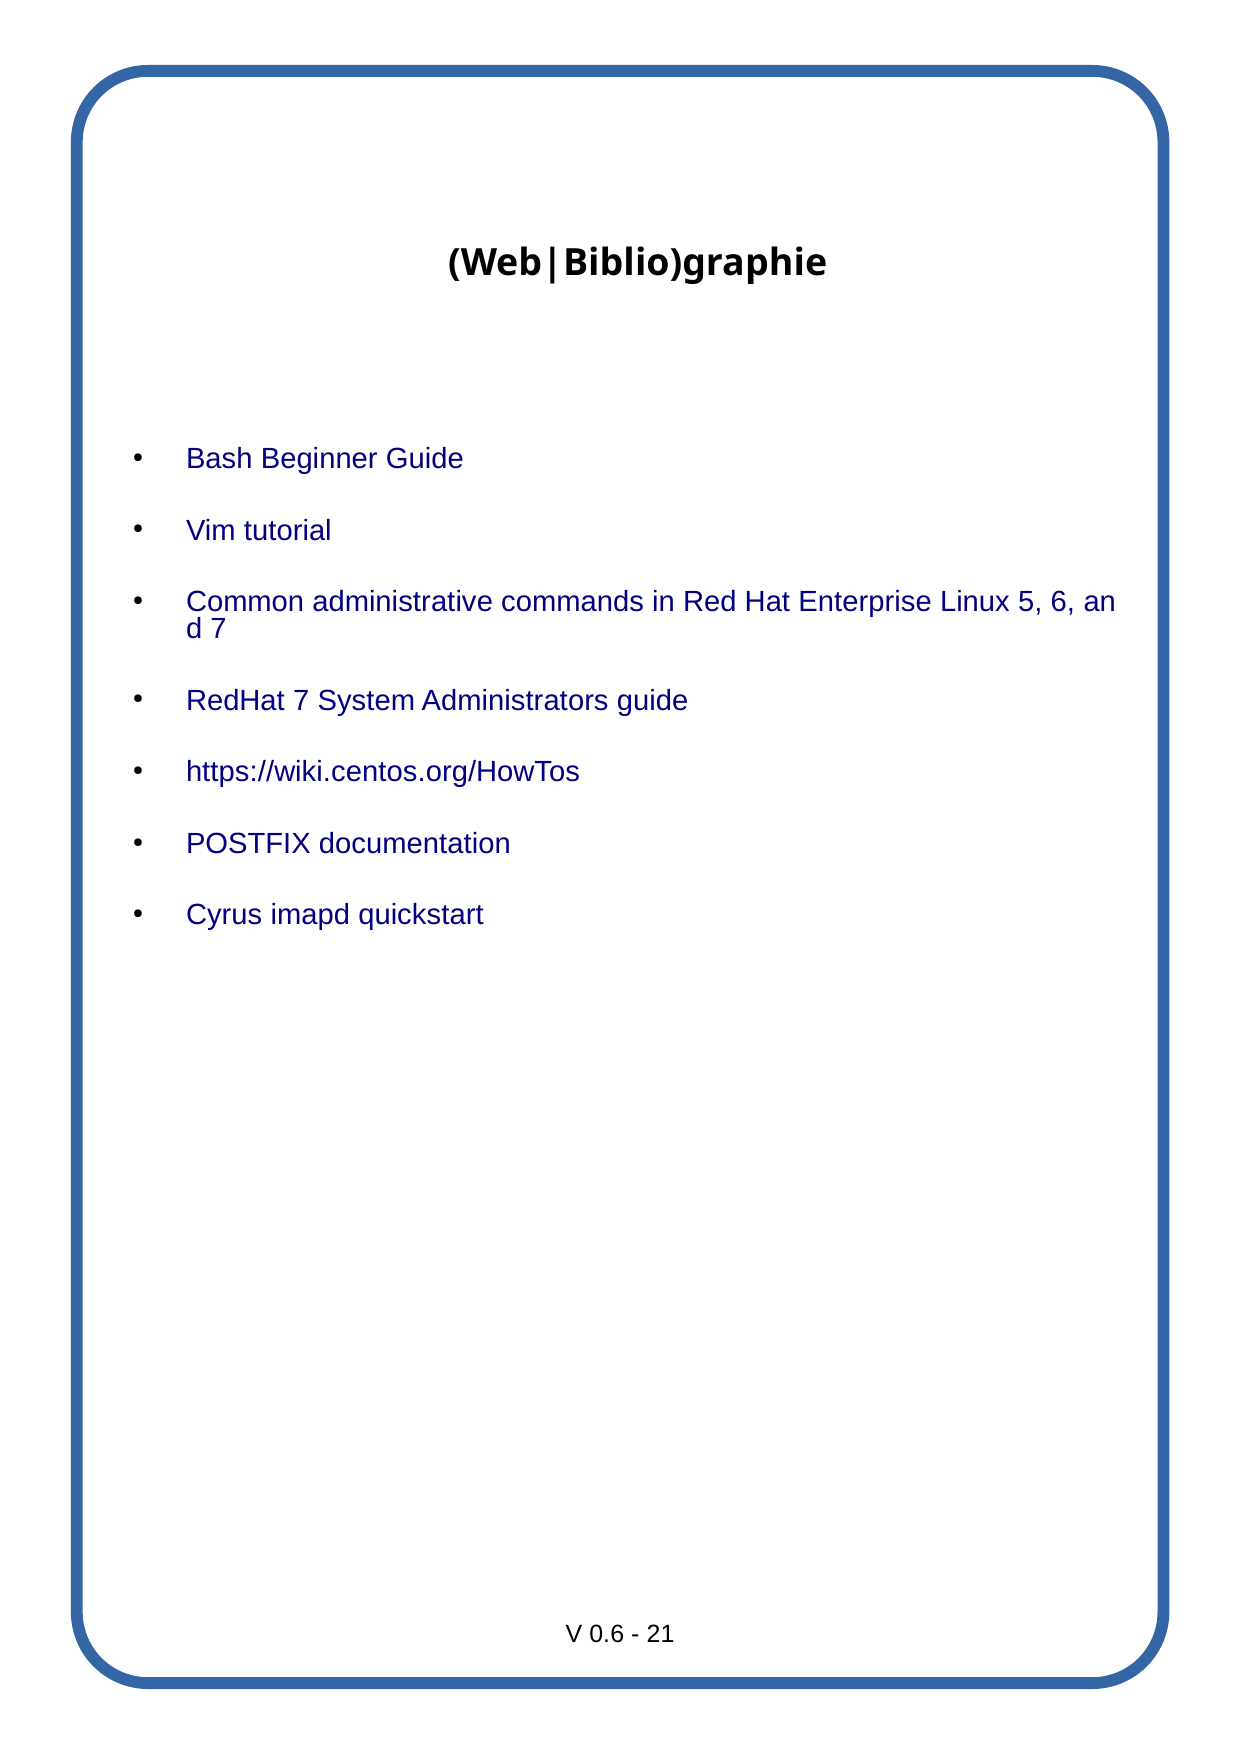

# (Web|Biblio)graphie
Bash Beginner Guide
Vim tutorial
Common administrative commands in Red Hat Enterprise Linux 5, 6, and 7
RedHat 7 System Administrators guide
https://wiki.centos.org/HowTos
POSTFIX documentation
Cyrus imapd quickstart